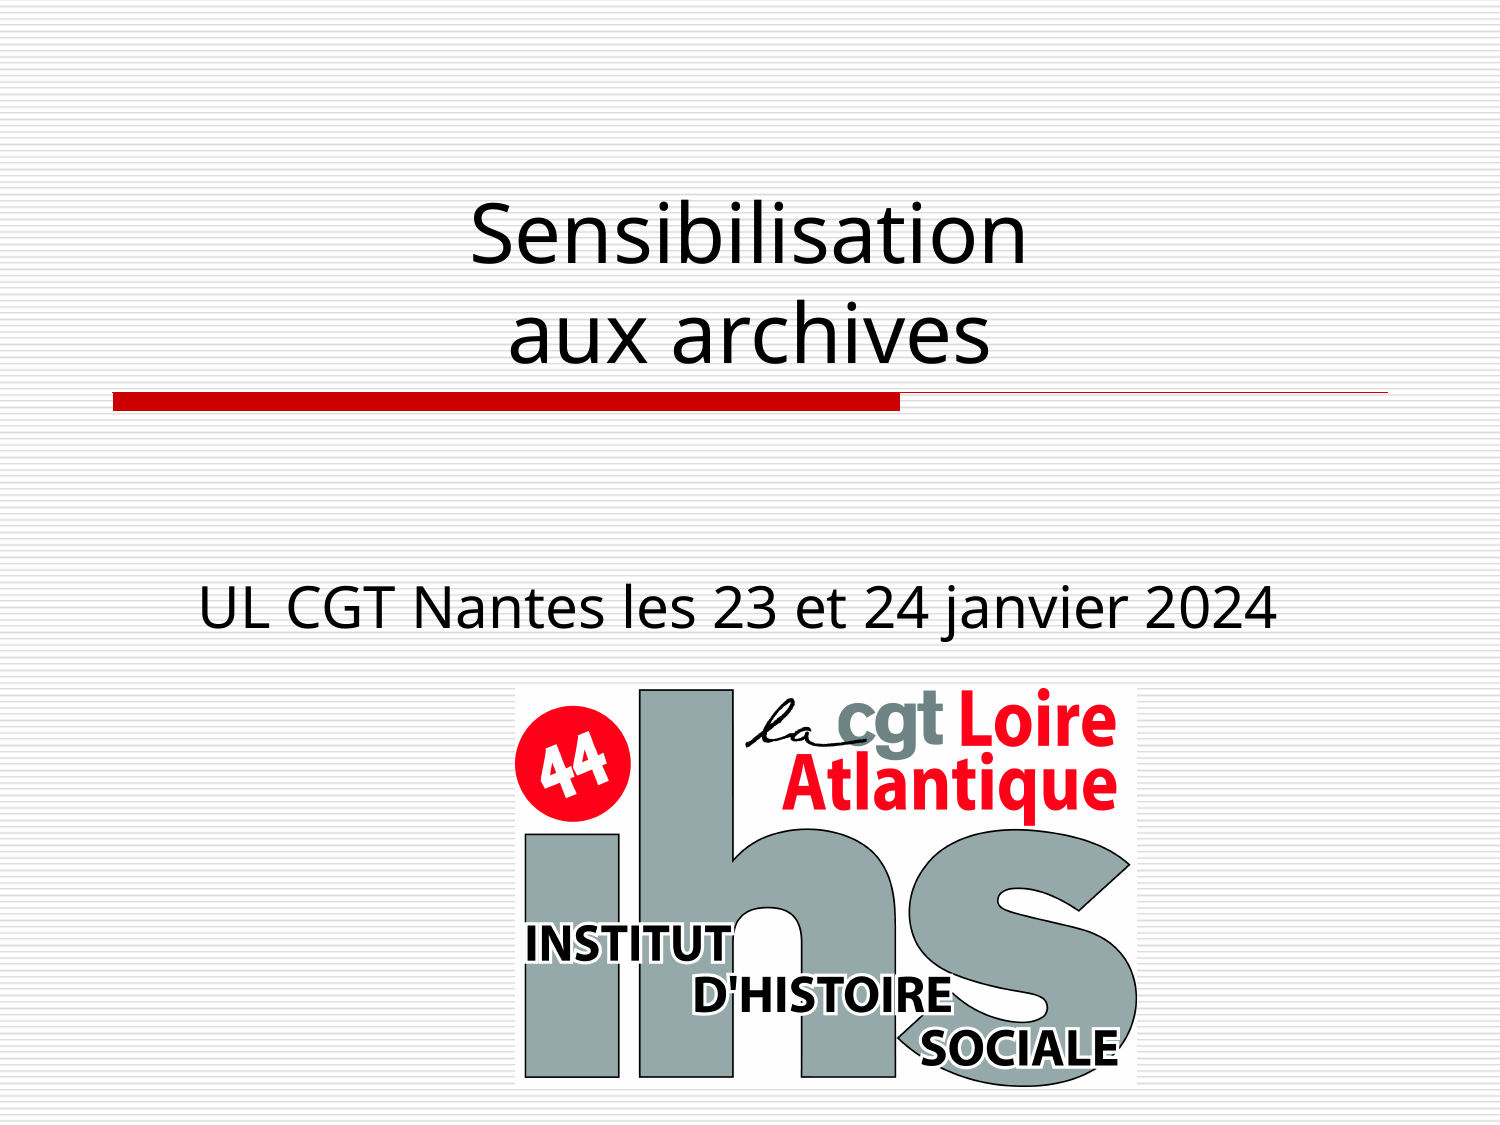

# Sensibilisation aux archives
UL CGT Nantes les 23 et 24 janvier 2024